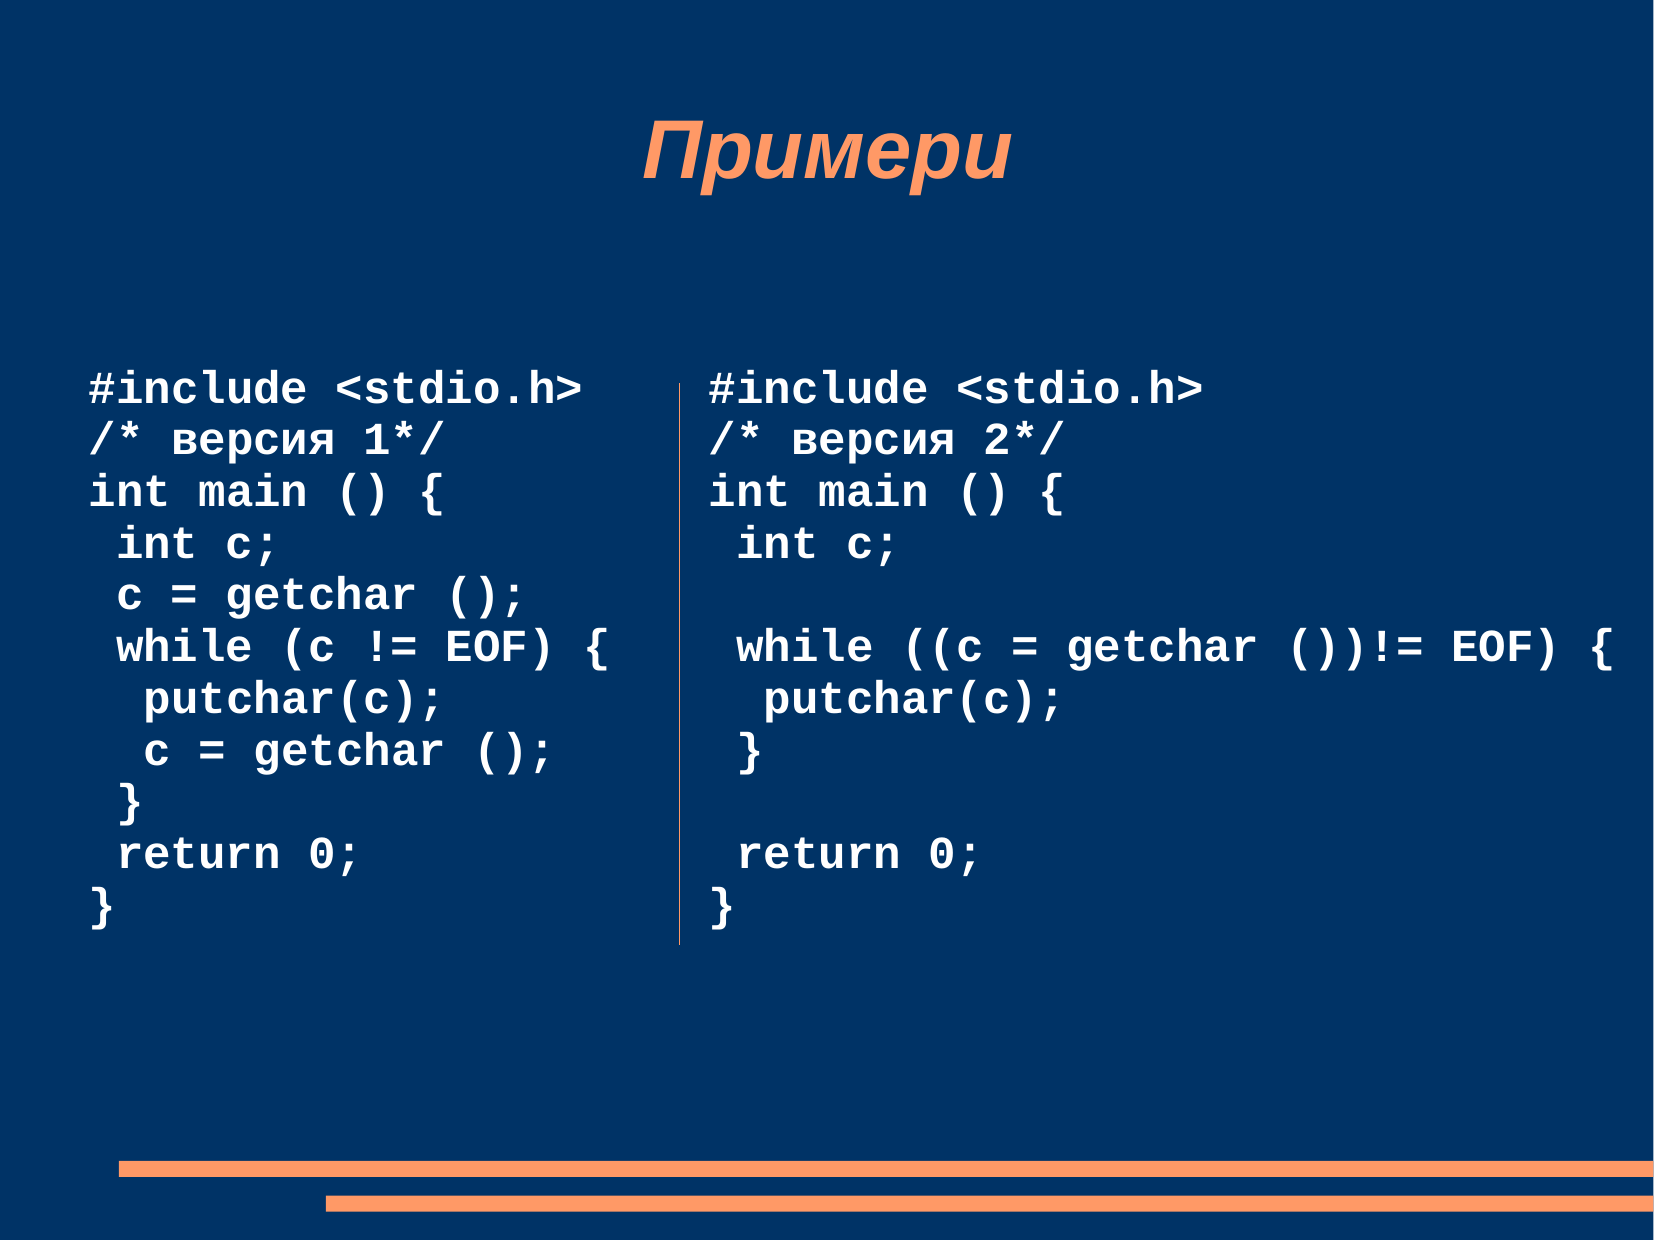

# Примери
#include <stdio.h>
/* версия 2*/
int main () {
 int c;
 while ((c = getchar ())!= EOF) {
 putchar(c);
 }
 return 0;
}
#include <stdio.h>
/* версия 1*/
int main () {
 int c;
 c = getchar ();
 while (c != EOF) {
 putchar(c);
 c = getchar ();
 }
 return 0;
}